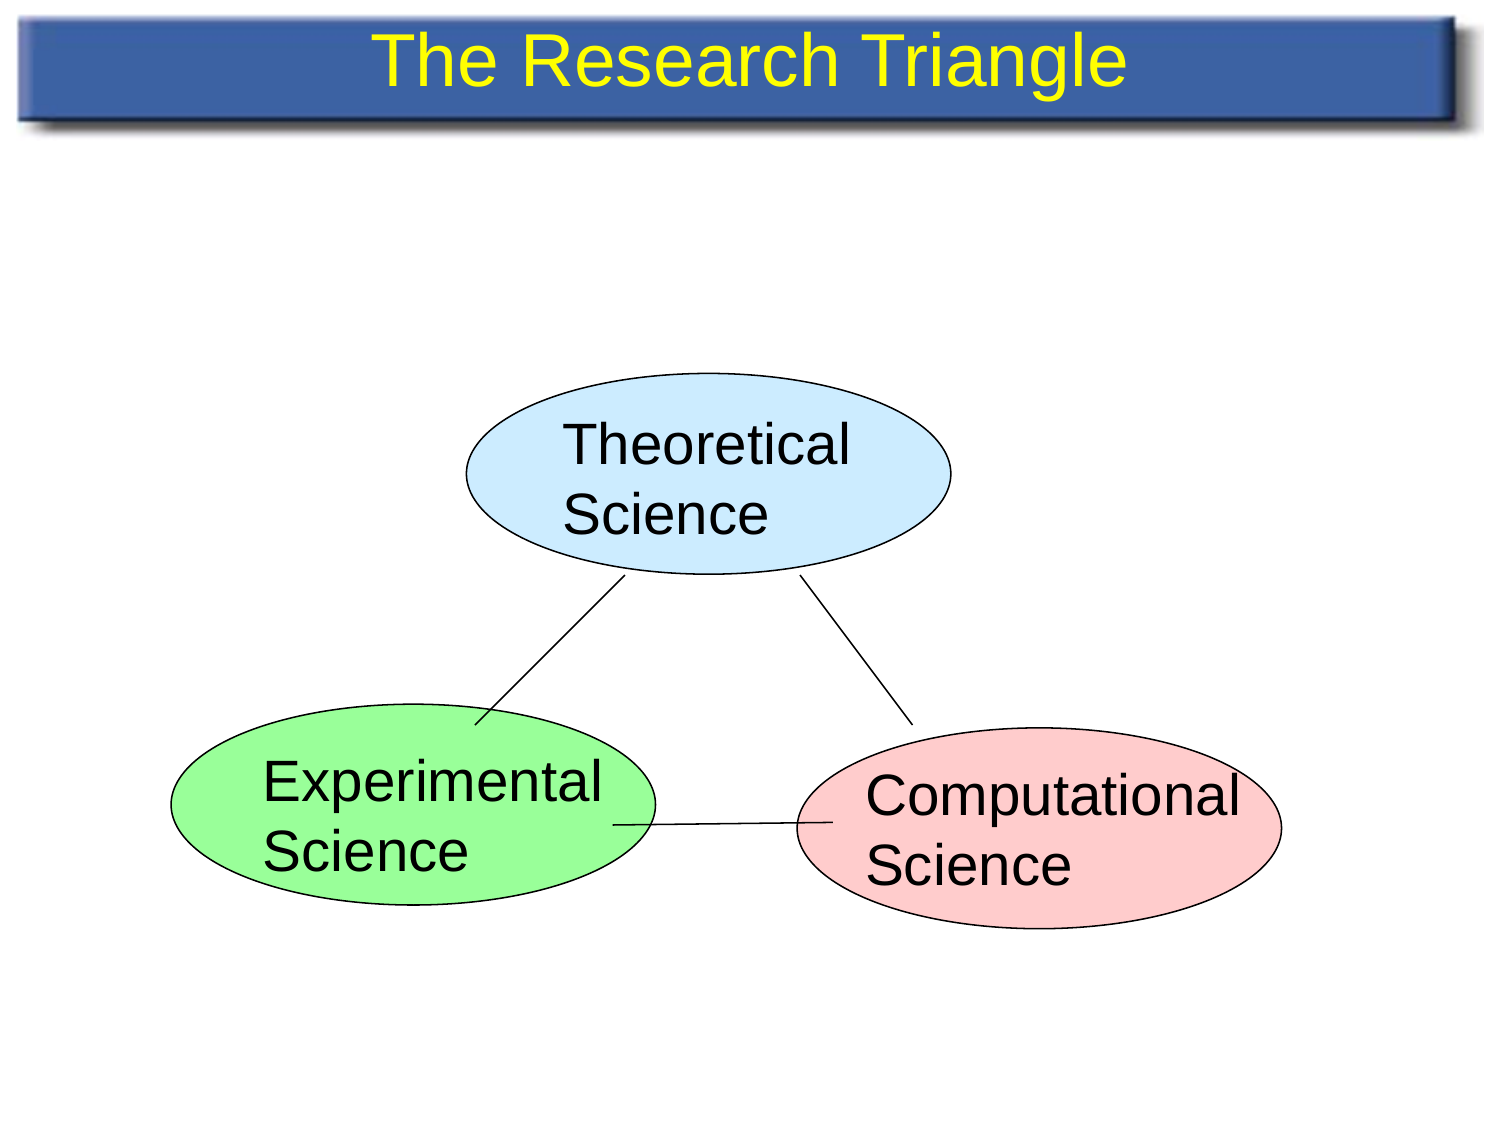

# The Research Triangle
Theoretical
Science
Experimental
Science
Computational
Science